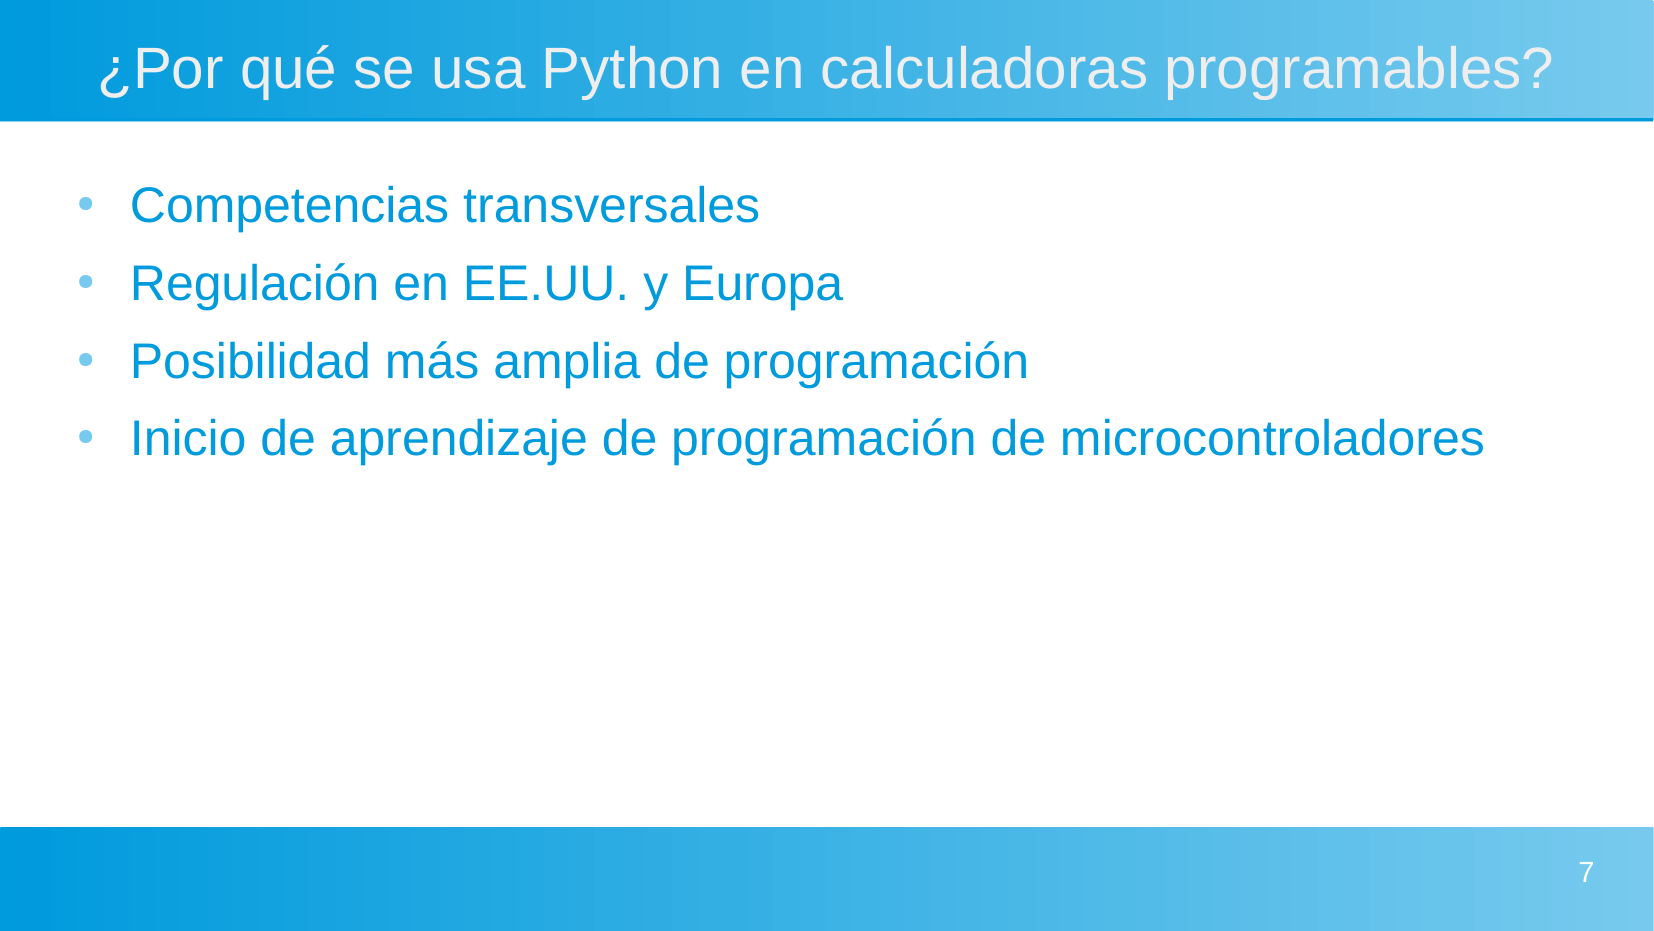

# ¿Por qué se usa Python en calculadoras programables?
Competencias transversales
Regulación en EE.UU. y Europa
Posibilidad más amplia de programación
Inicio de aprendizaje de programación de microcontroladores
7